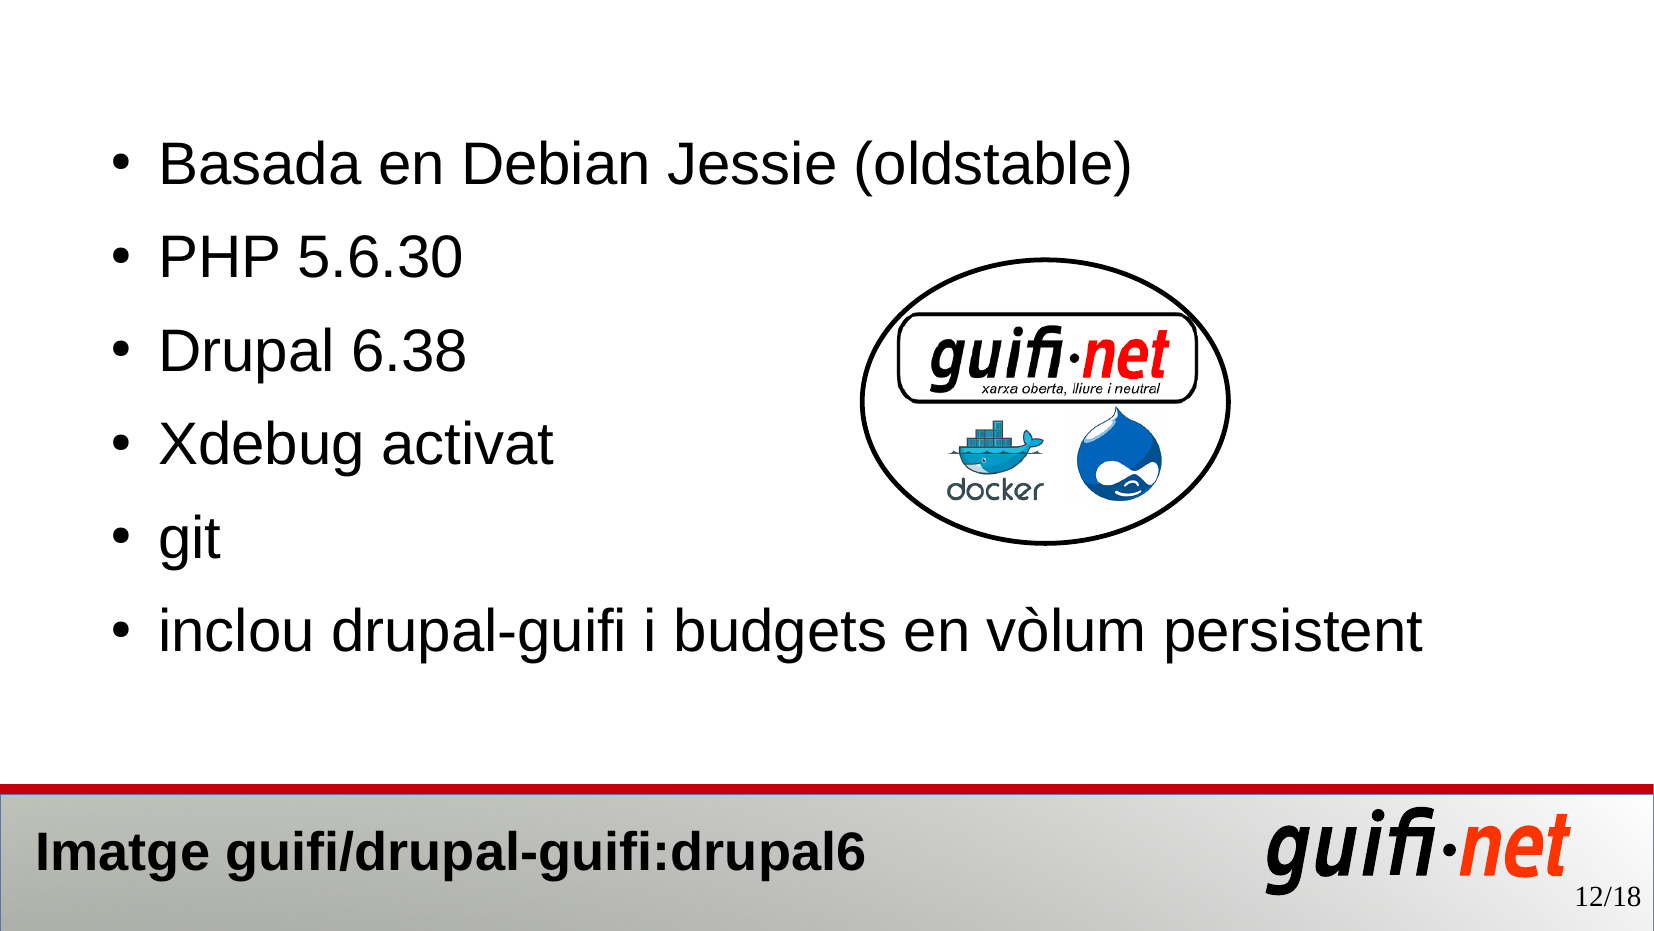

Basada en Debian Jessie (oldstable)
PHP 5.6.30
Drupal 6.38
Xdebug activat
git
inclou drupal-guifi i budgets en vòlum persistent
# Imatge guifi/drupal-guifi:drupal6